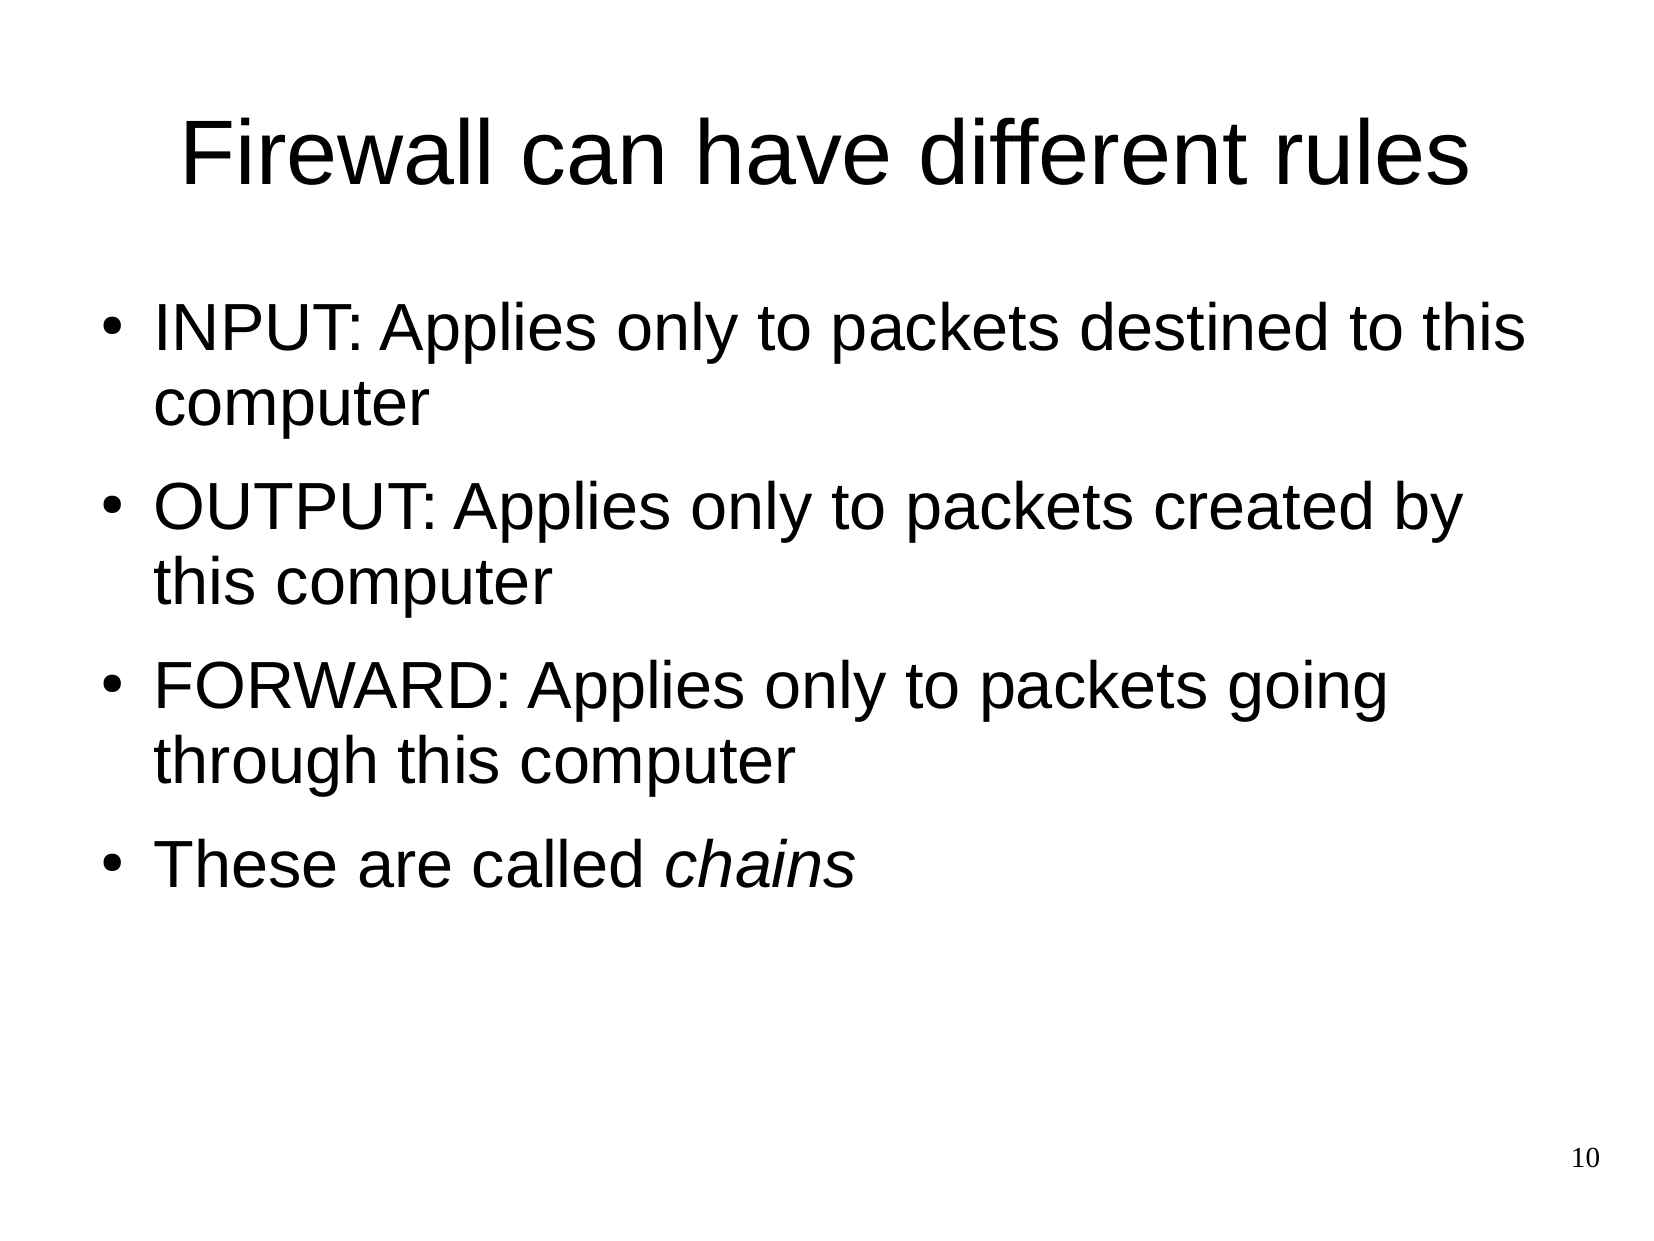

# Firewall can have different rules
INPUT: Applies only to packets destined to this computer
OUTPUT: Applies only to packets created by this computer
FORWARD: Applies only to packets going through this computer
These are called chains
10